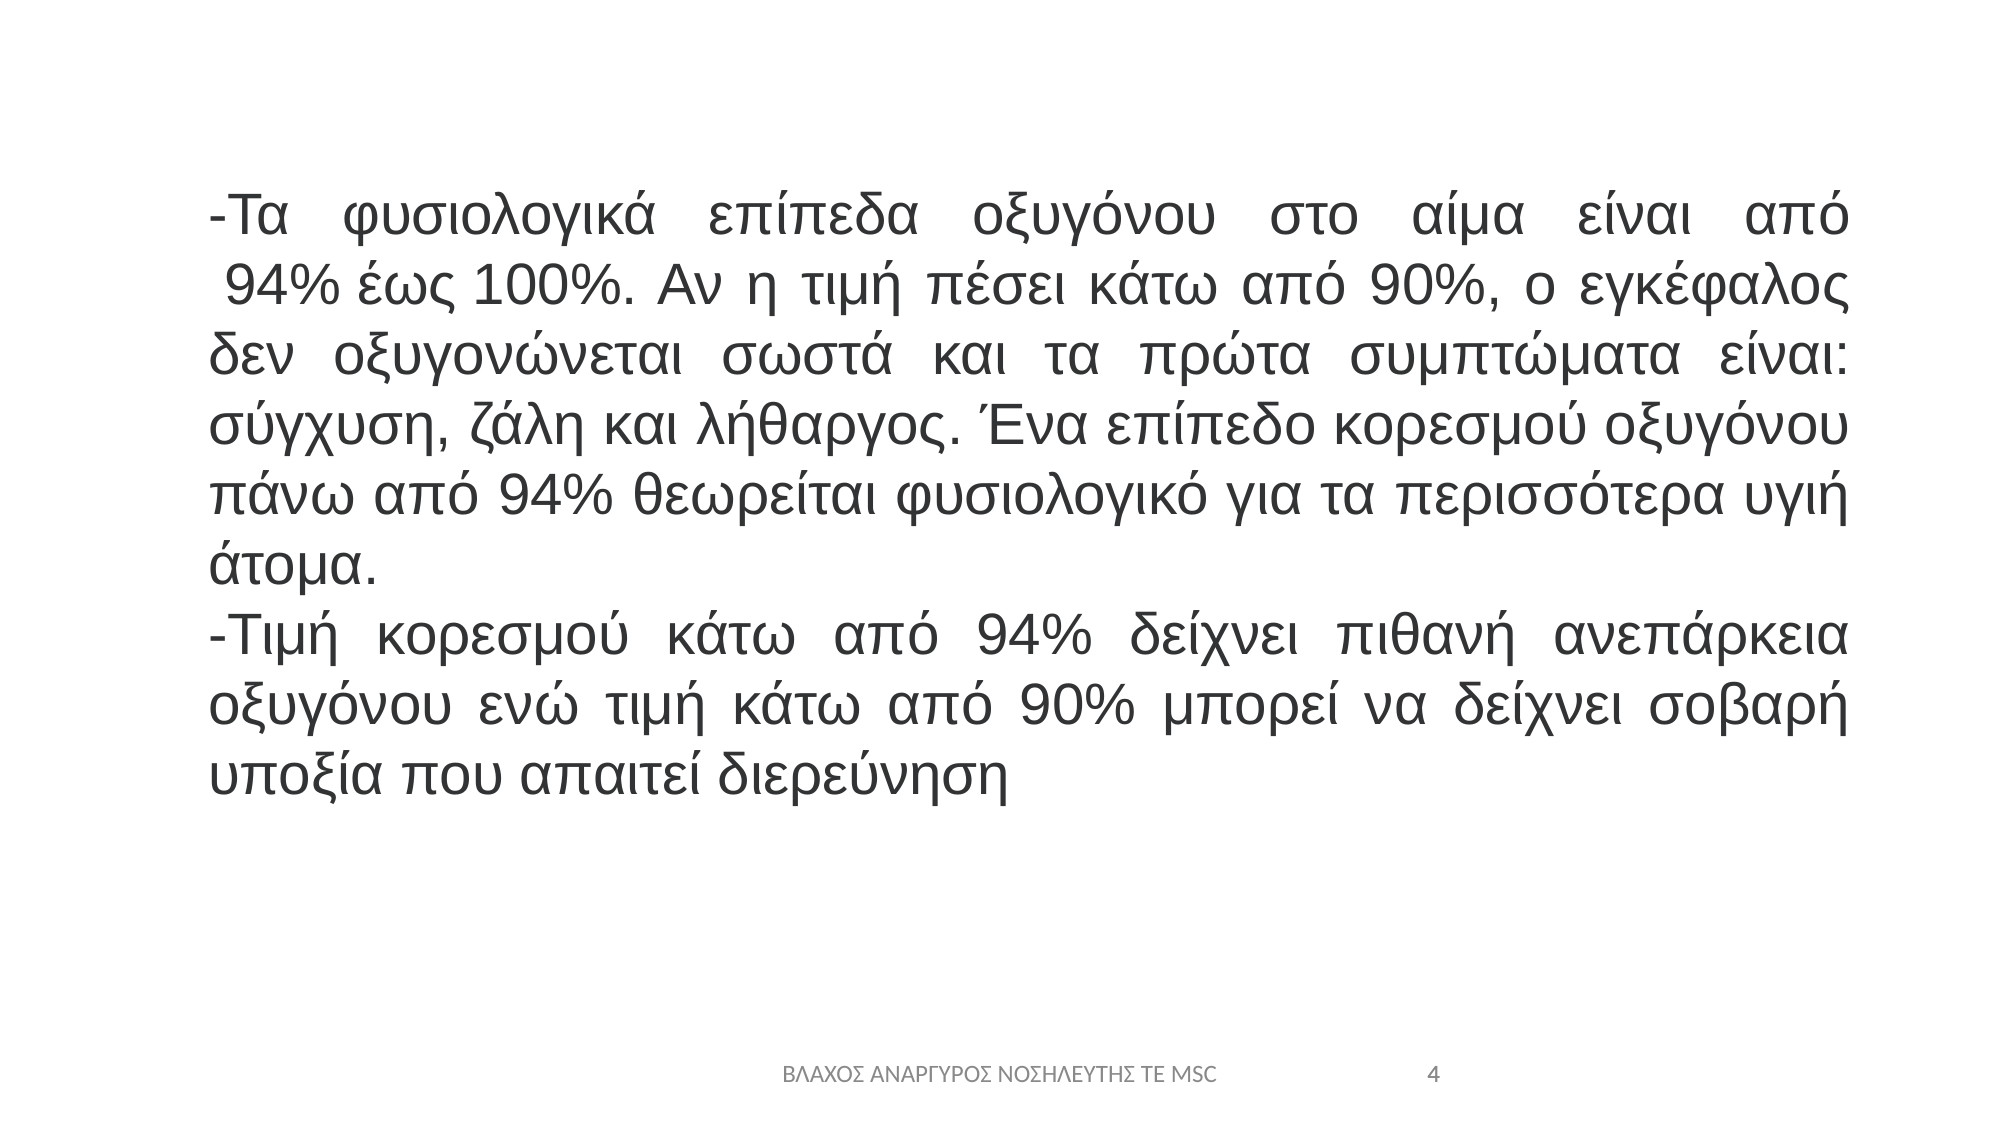

-Τα φυσιολογικά επίπεδα οξυγόνου στο αίμα είναι από  94% έως 100%. Αν η τιμή πέσει κάτω από 90%, ο εγκέφαλος δεν οξυγονώνεται σωστά και τα πρώτα συμπτώματα είναι: σύγχυση, ζάλη και λήθαργος. Ένα επίπεδο κορεσμού οξυγόνου πάνω από 94% θεωρείται φυσιολογικό για τα περισσότερα υγιή άτομα.
-Τιμή κορεσμού κάτω από 94% δείχνει πιθανή ανεπάρκεια οξυγόνου ενώ τιμή κάτω από 90% μπορεί να δείχνει σοβαρή υποξία που απαιτεί διερεύνηση
ΒΛΑΧΟΣ ΑΝΑΡΓΥΡΟΣ ΝΟΣΗΛΕΥΤΗΣ ΤΕ MSC